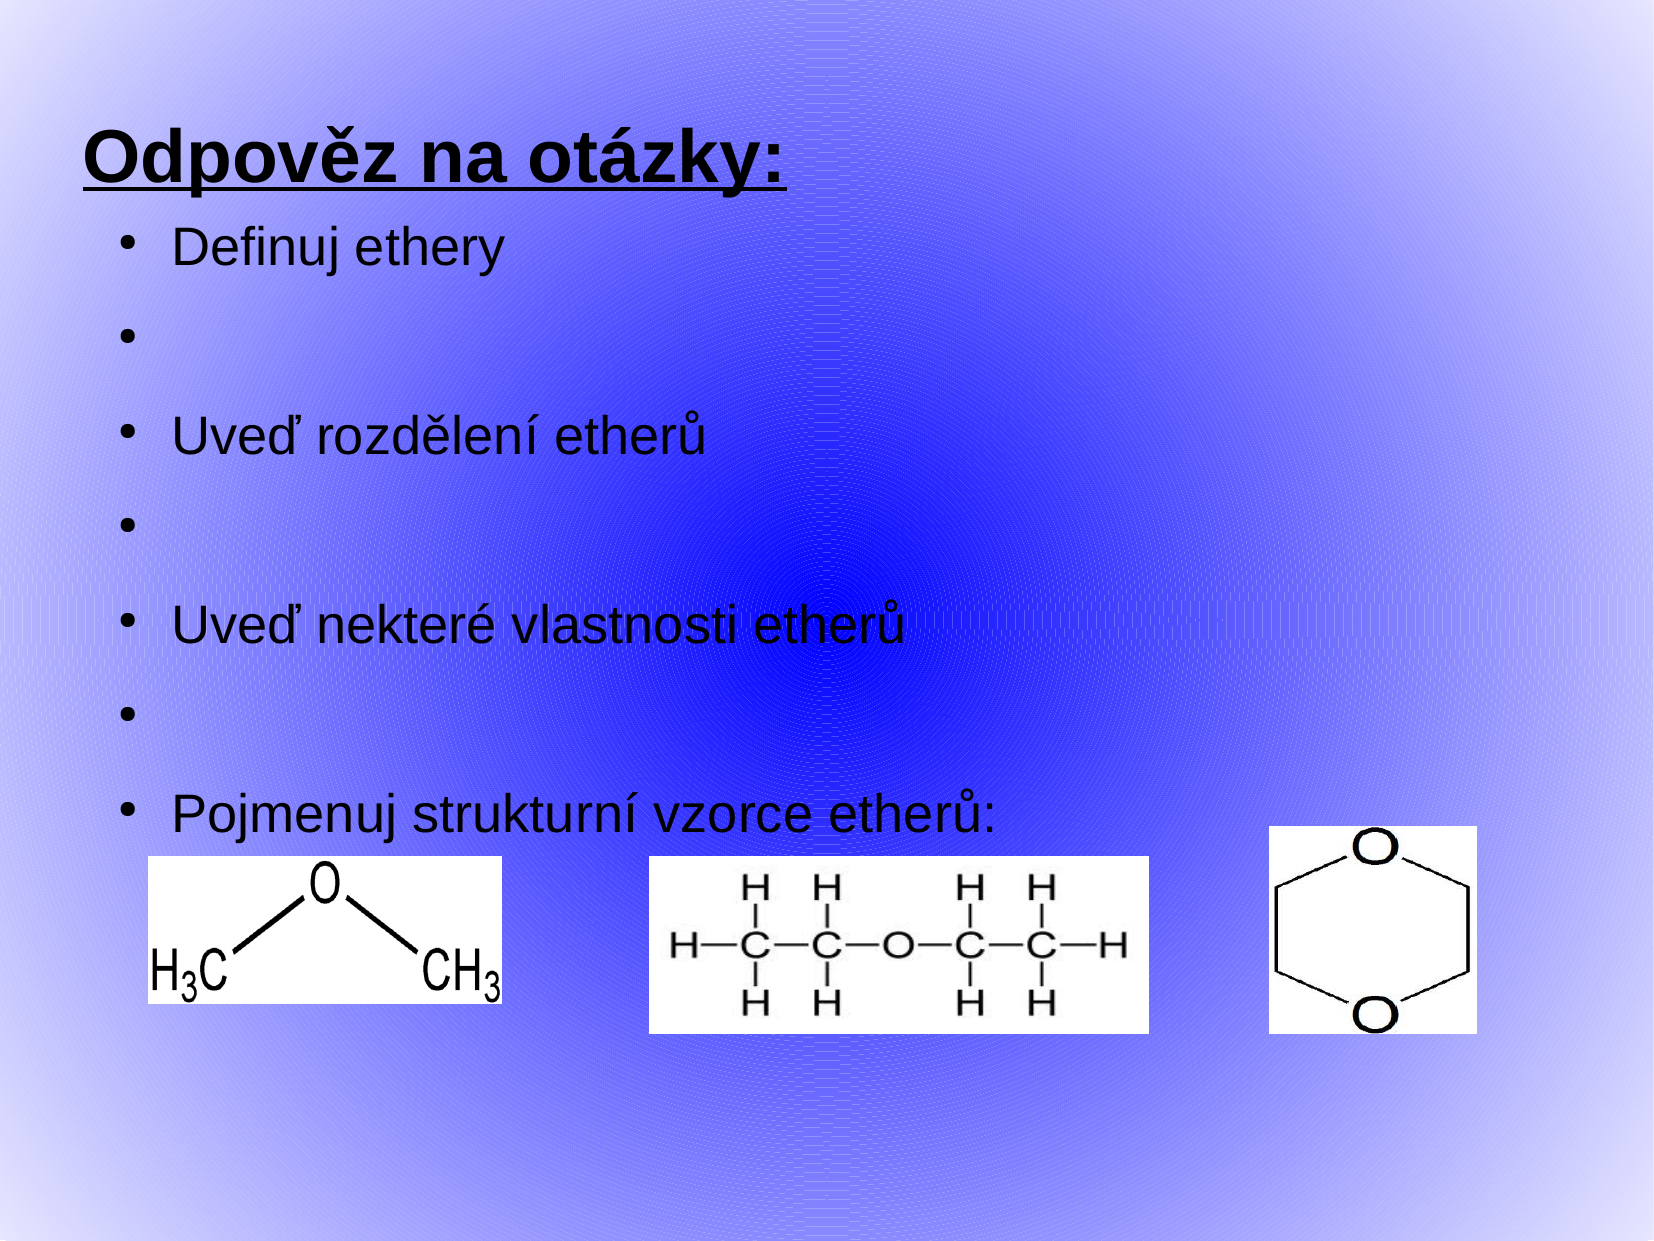

# Odpověz na otázky:
Definuj ethery
Uveď rozdělení etherů
Uveď nekteré vlastnosti etherů
Pojmenuj strukturní vzorce etherů: